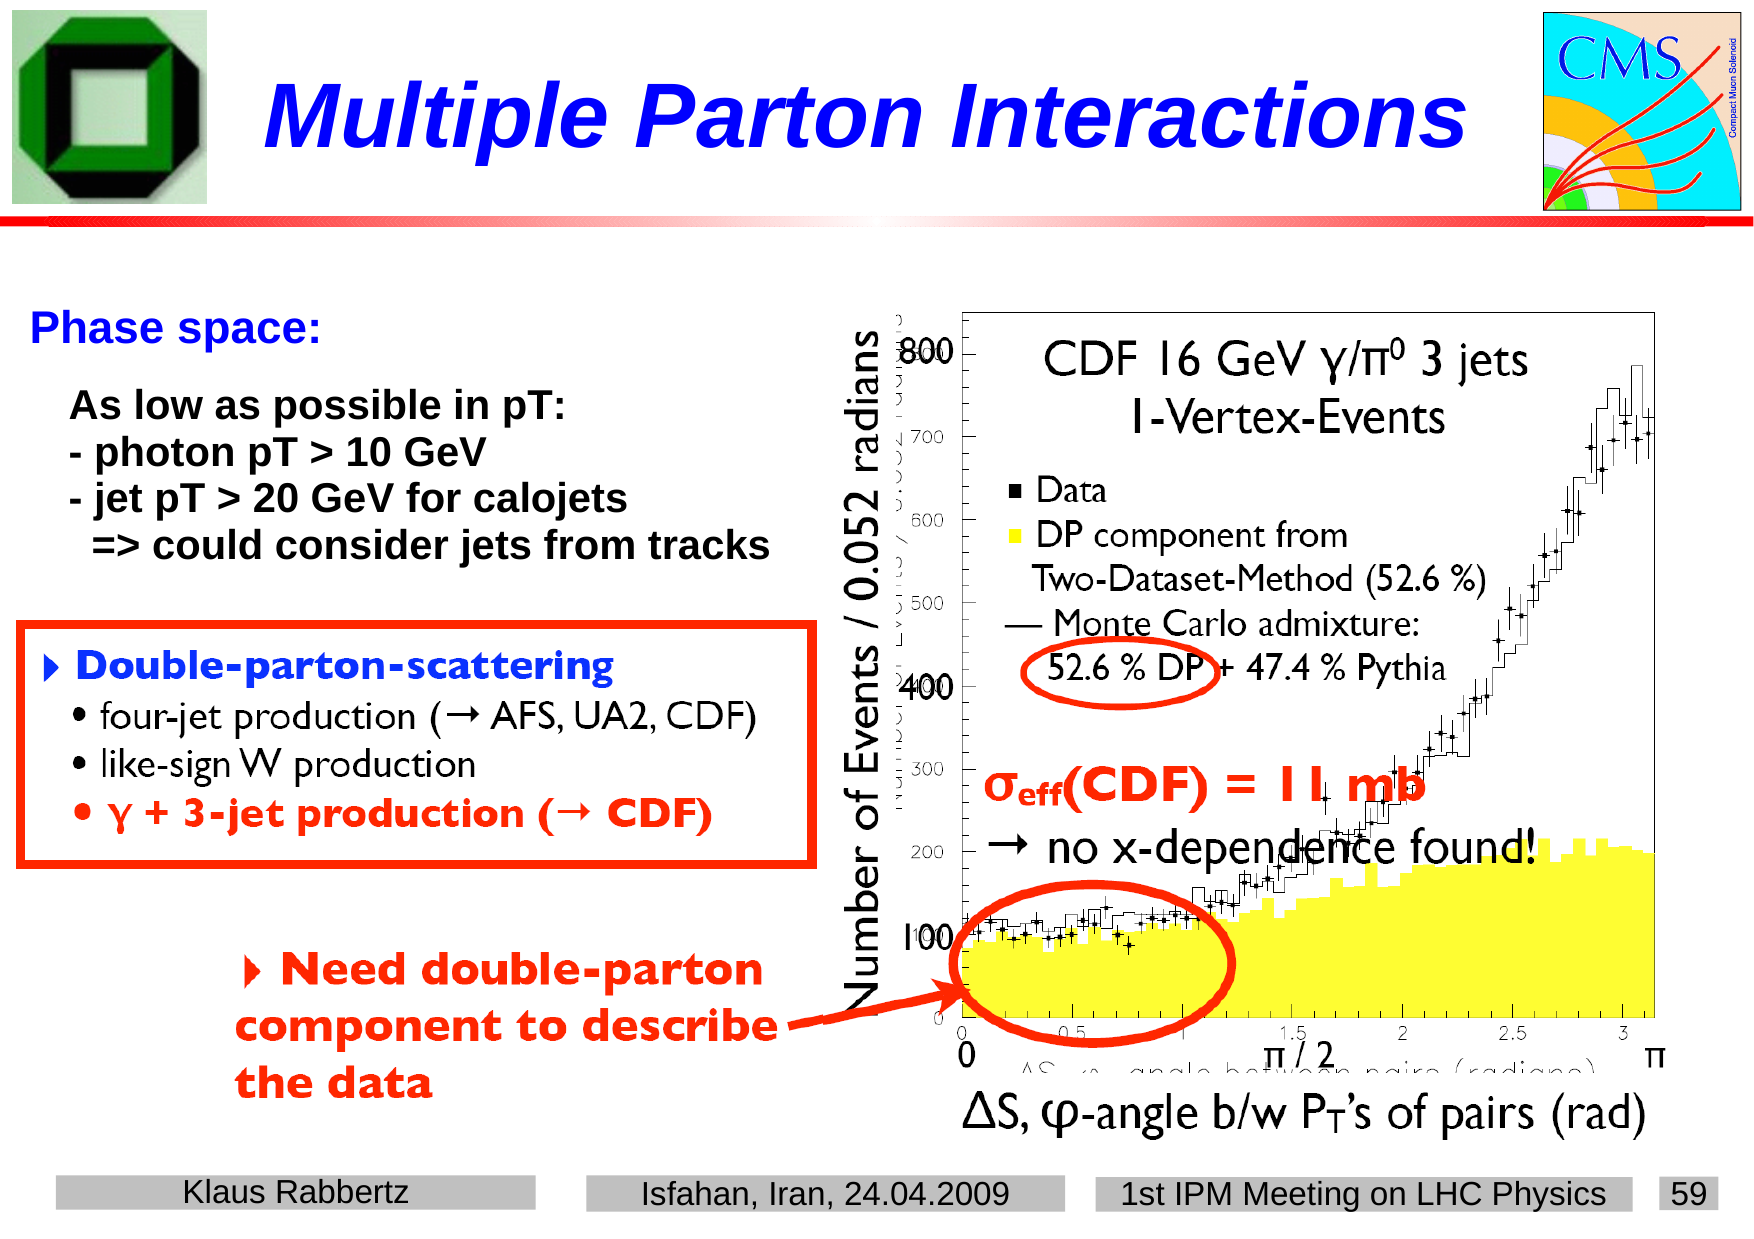

# Multiple Parton Interactions
Phase space:
As low as possible in pT:
- photon pT > 10 GeV
- jet pT > 20 GeV for calojets
 => could consider jets from tracks